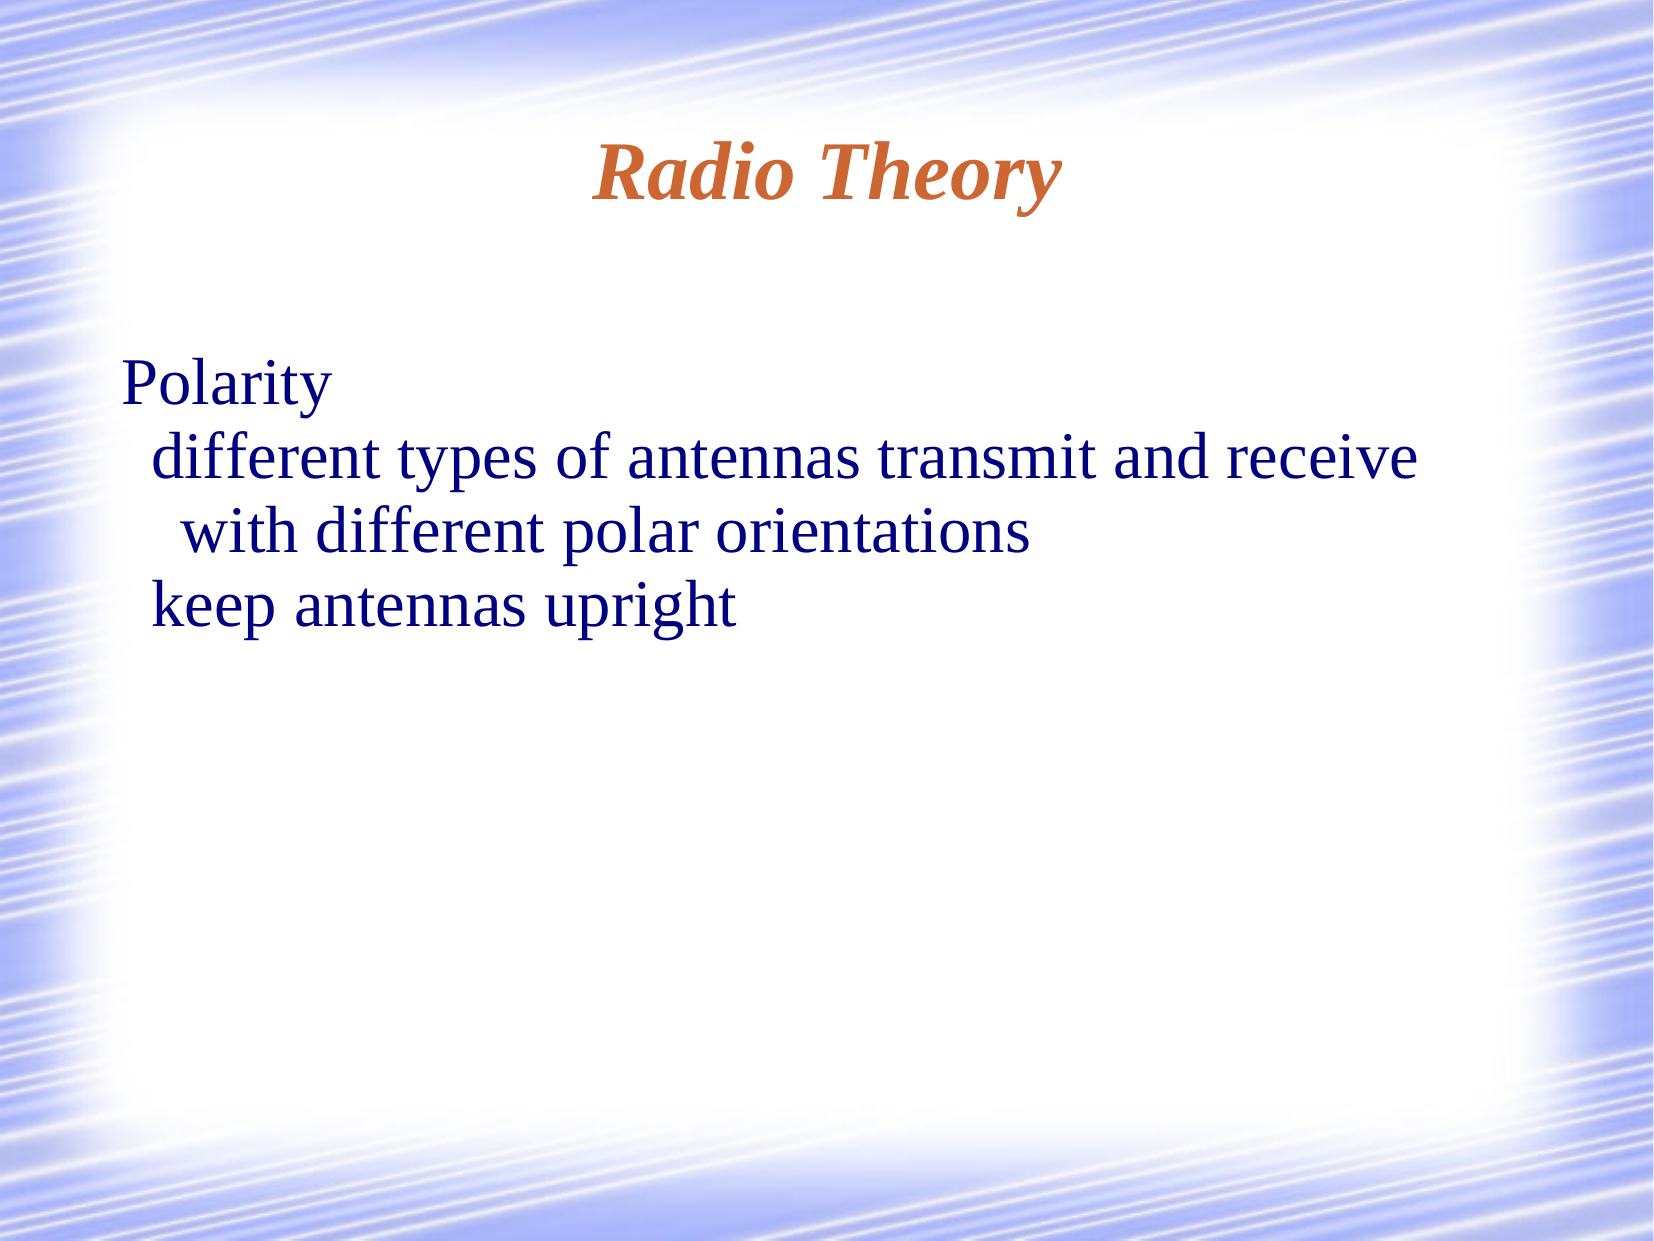

# Radio Theory
Polarity
different types of antennas transmit and receive with different polar orientations
keep antennas upright